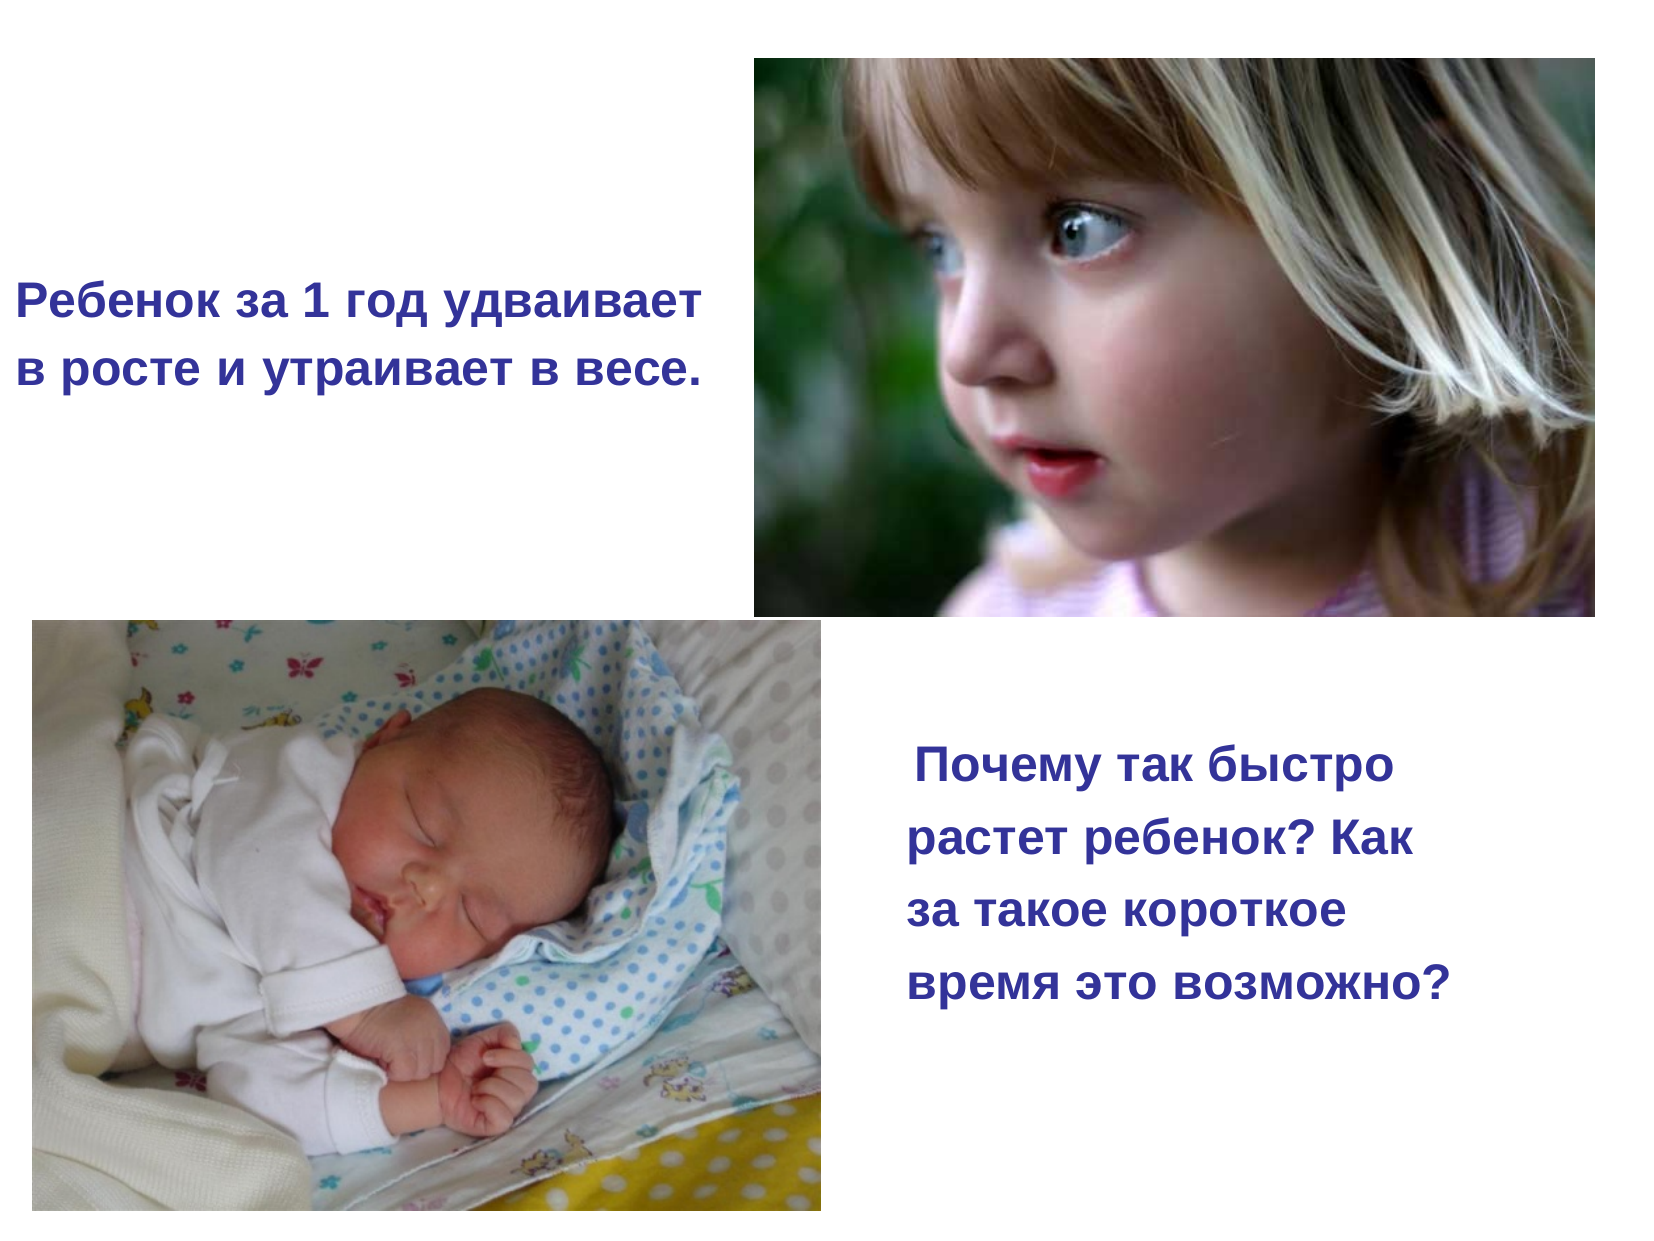

# Ребенок за 1 год удваивает в росте и утраивает в весе.
Почему так быстро
растет ребенок? Как
за такое короткое
время это возможно?